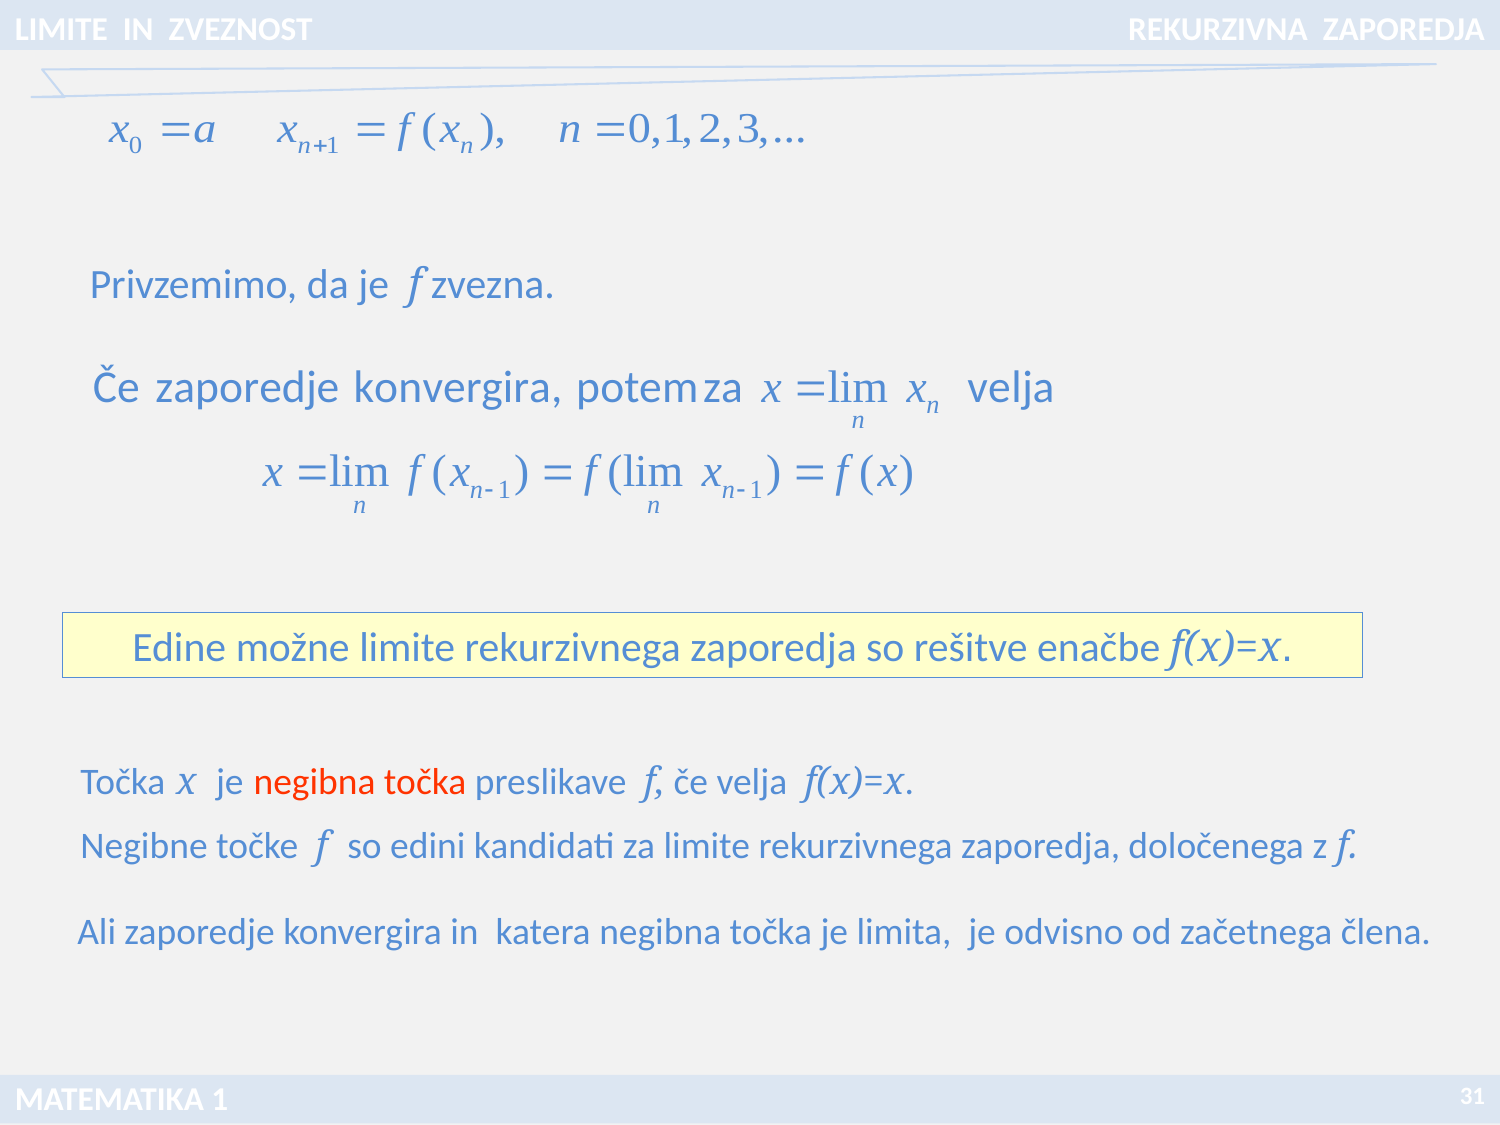

LIMITE IN ZVEZNOST
REKURZIVNA ZAPOREDJA
Privzemimo, da je f zvezna.
Edine možne limite rekurzivnega zaporedja so rešitve enačbe f(x)=x.
Točka x je negibna točka preslikave f, če velja f(x)=x.
Negibne točke f so edini kandidati za limite rekurzivnega zaporedja, določenega z f.
Ali zaporedje konvergira in katera negibna točka je limita, je odvisno od začetnega člena.
MATEMATIKA 1